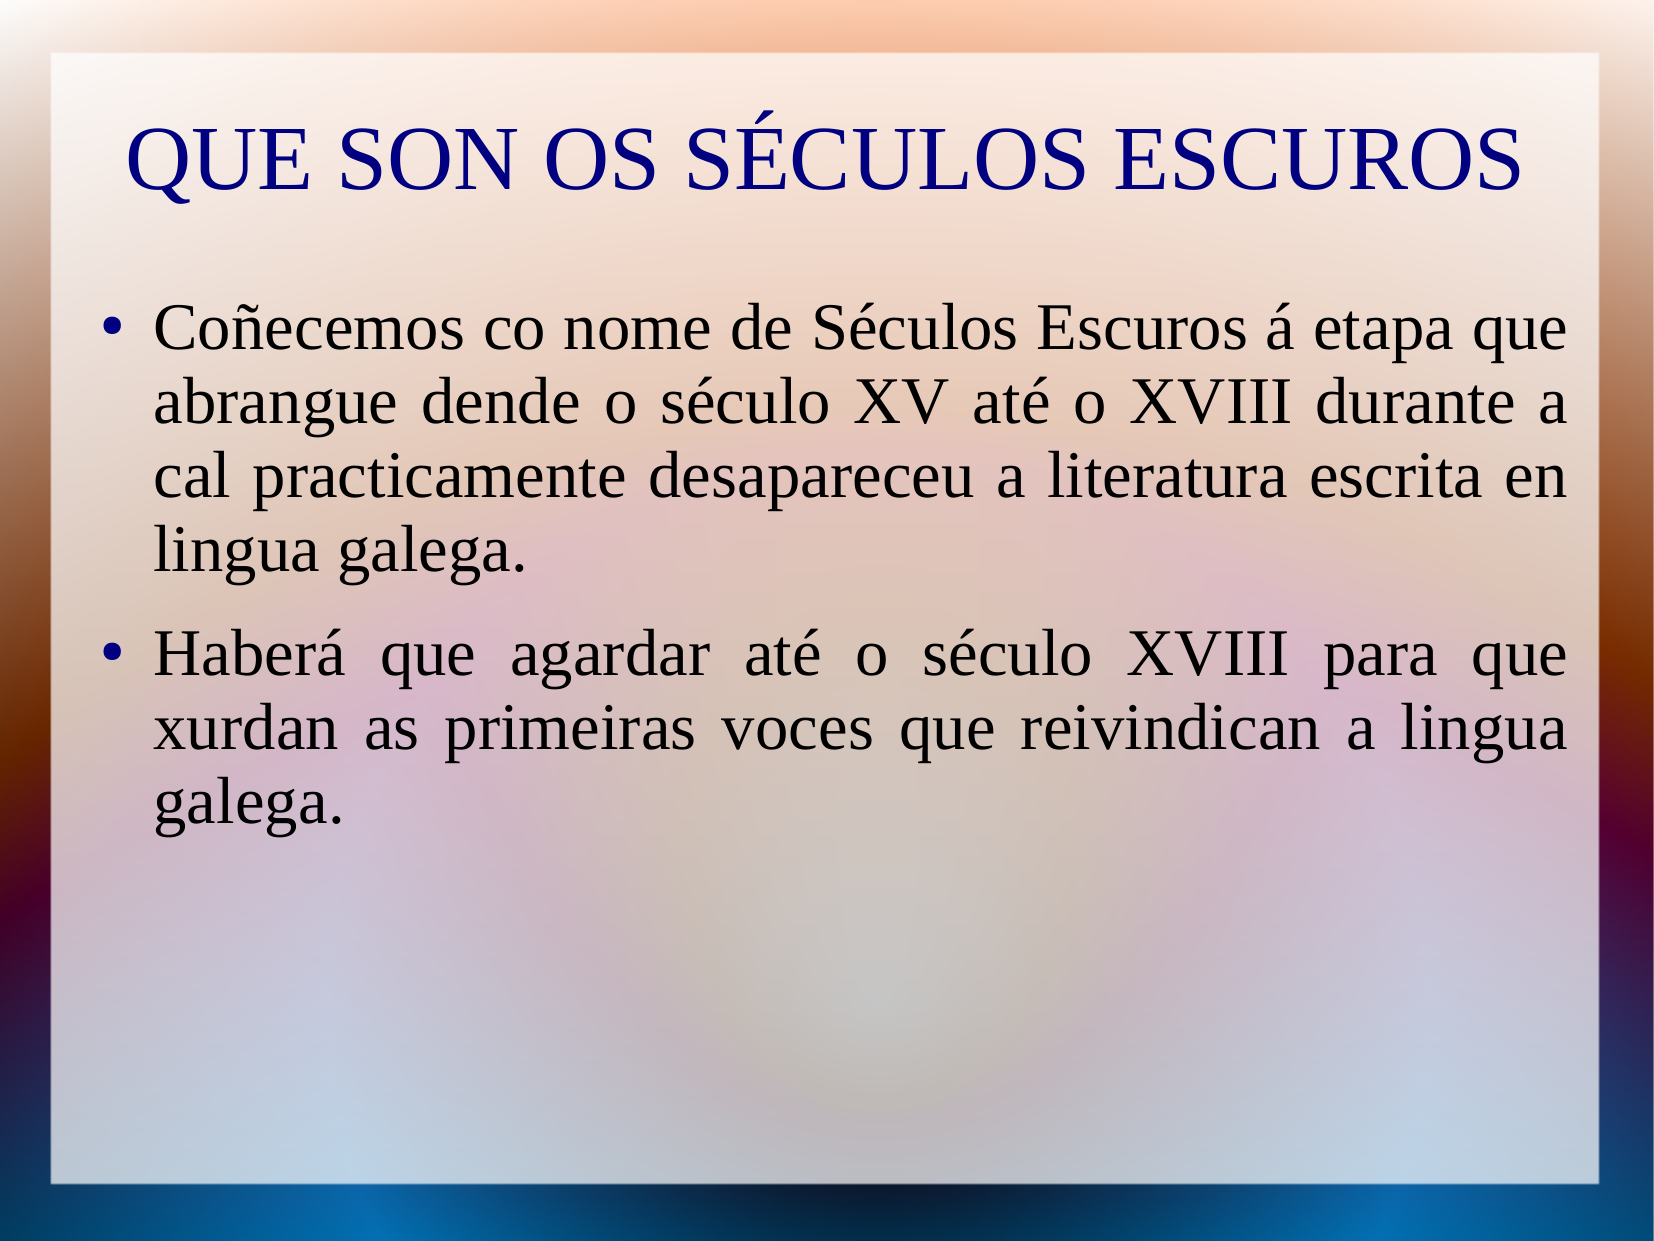

# QUE SON OS SÉCULOS ESCUROS
Coñecemos co nome de Séculos Escuros á etapa que abrangue dende o século XV até o XVIII durante a cal practicamente desapareceu a literatura escrita en lingua galega.
Haberá que agardar até o século XVIII para que xurdan as primeiras voces que reivindican a lingua galega.